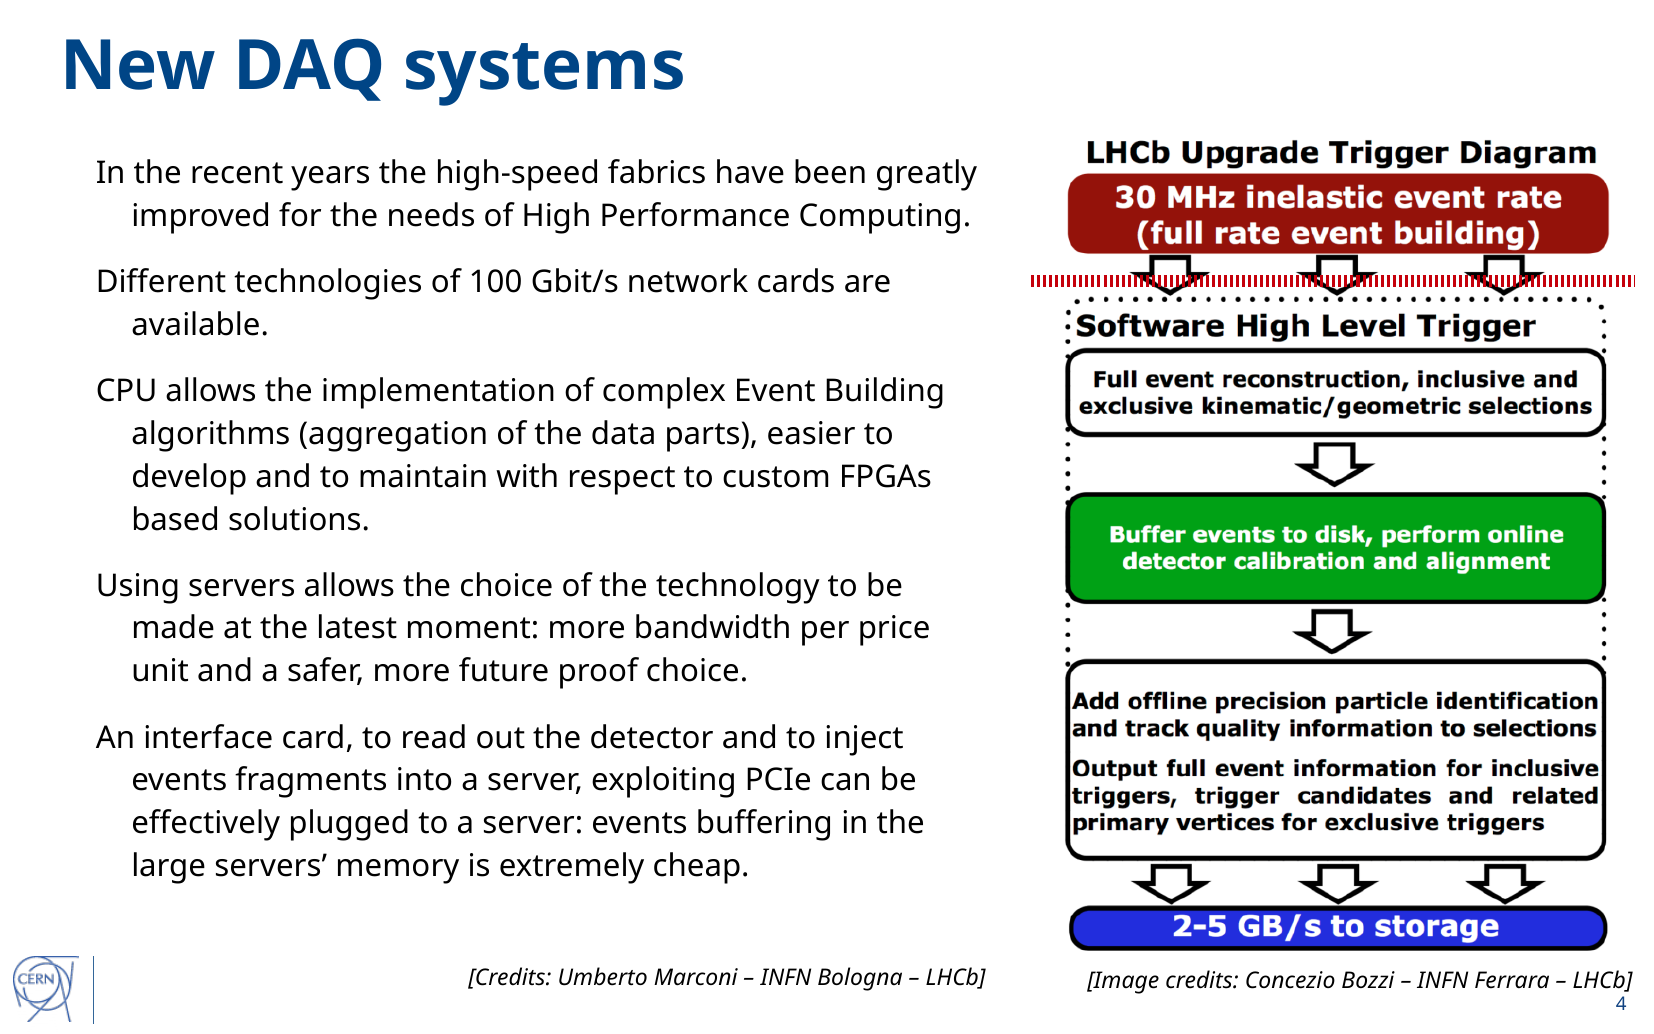

# New DAQ systems
In the recent years the high-speed fabrics have been greatly improved for the needs of High Performance Computing.
Different technologies of 100 Gbit/s network cards are available.
CPU allows the implementation of complex Event Building algorithms (aggregation of the data parts), easier to develop and to maintain with respect to custom FPGAs based solutions.
Using servers allows the choice of the technology to be made at the latest moment: more bandwidth per price unit and a safer, more future proof choice.
An interface card, to read out the detector and to inject events fragments into a server, exploiting PCIe can be effectively plugged to a server: events buffering in the large servers’ memory is extremely cheap.
[Credits: Umberto Marconi – INFN Bologna – LHCb]
[Image credits: Concezio Bozzi – INFN Ferrara – LHCb]